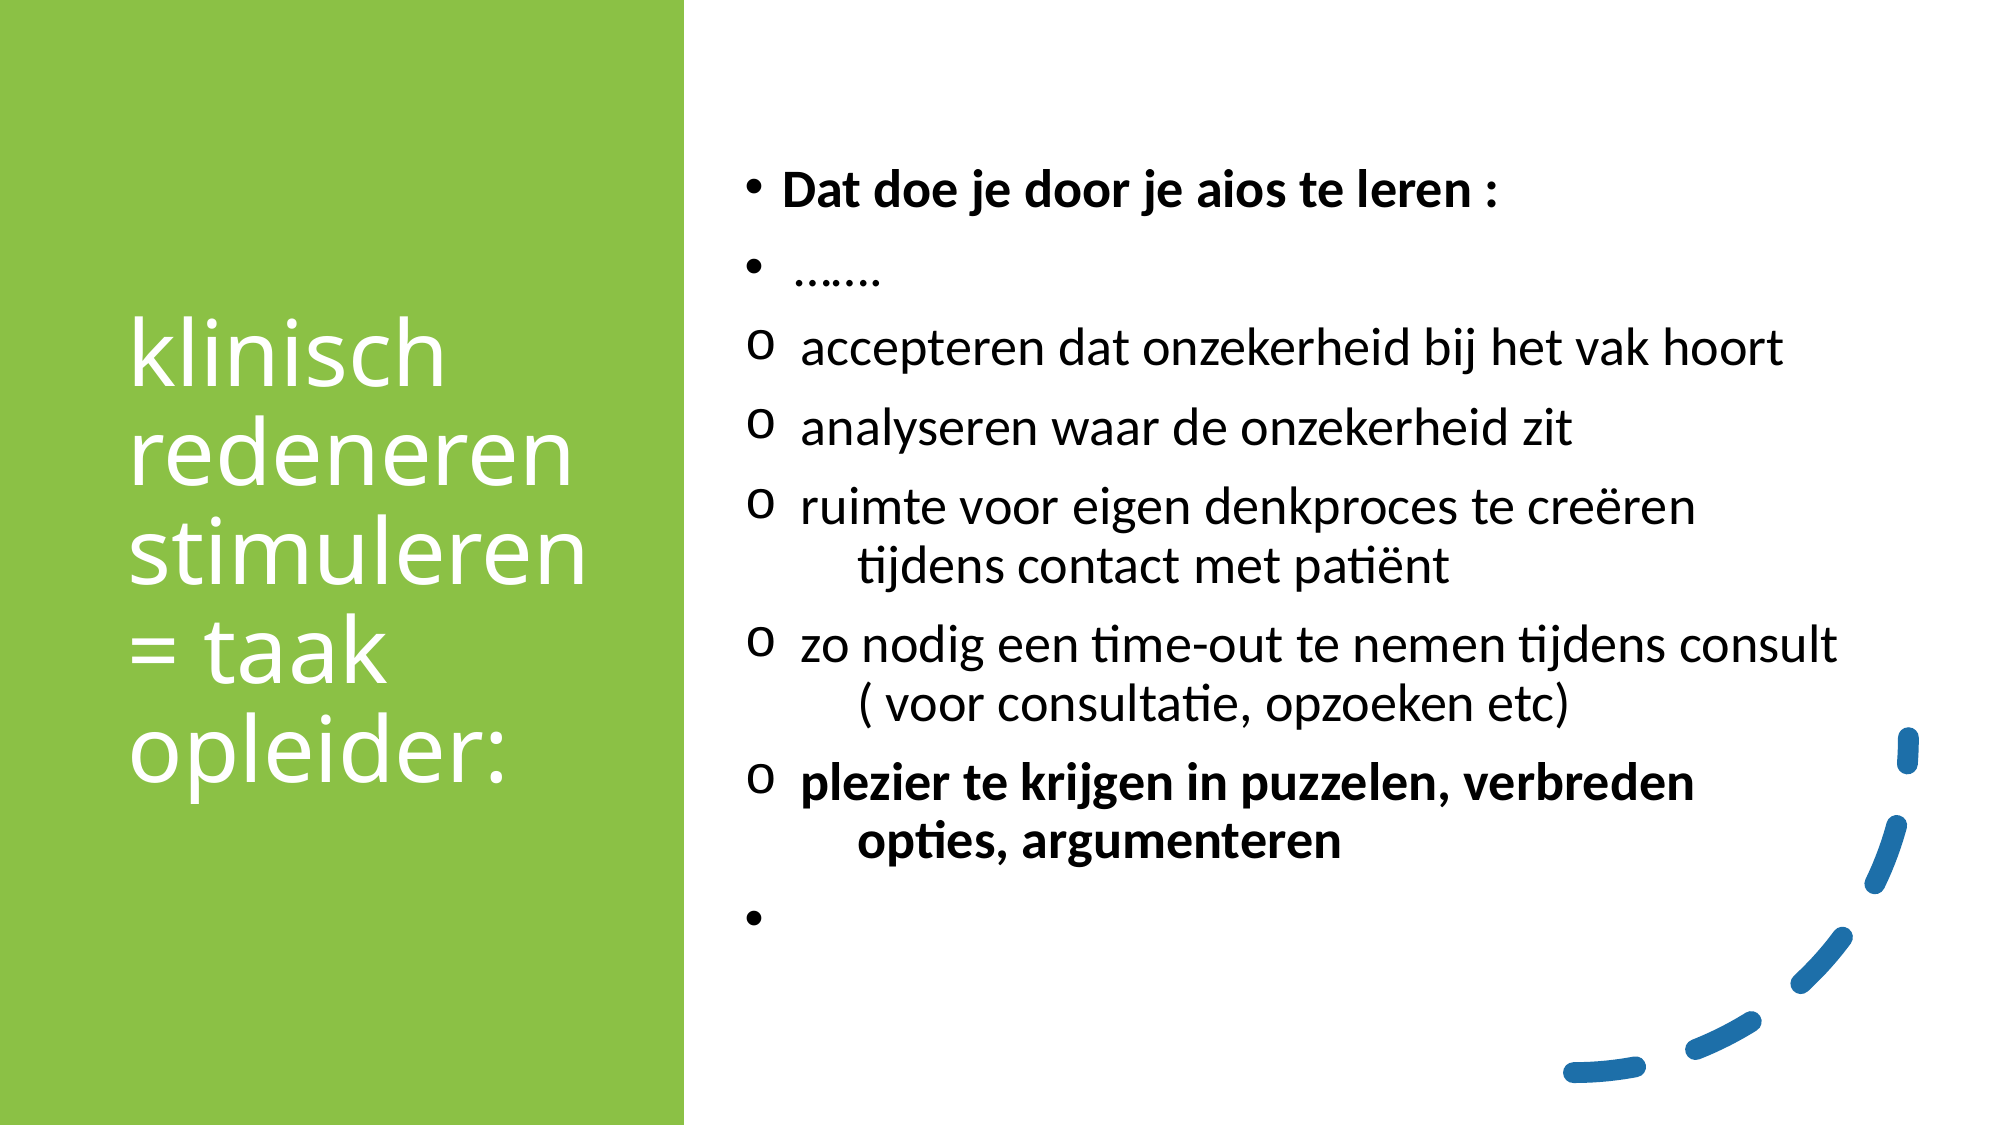

# klinisch redeneren stimuleren = taak opleider:
Dat doe je door je aios te leren :
 …….
accepteren dat onzekerheid bij het vak hoort
analyseren waar de onzekerheid zit
ruimte voor eigen denkproces te creëren tijdens contact met patiënt
zo nodig een time-out te nemen tijdens consult ( voor consultatie, opzoeken etc)
plezier te krijgen in puzzelen, verbreden opties, argumenteren